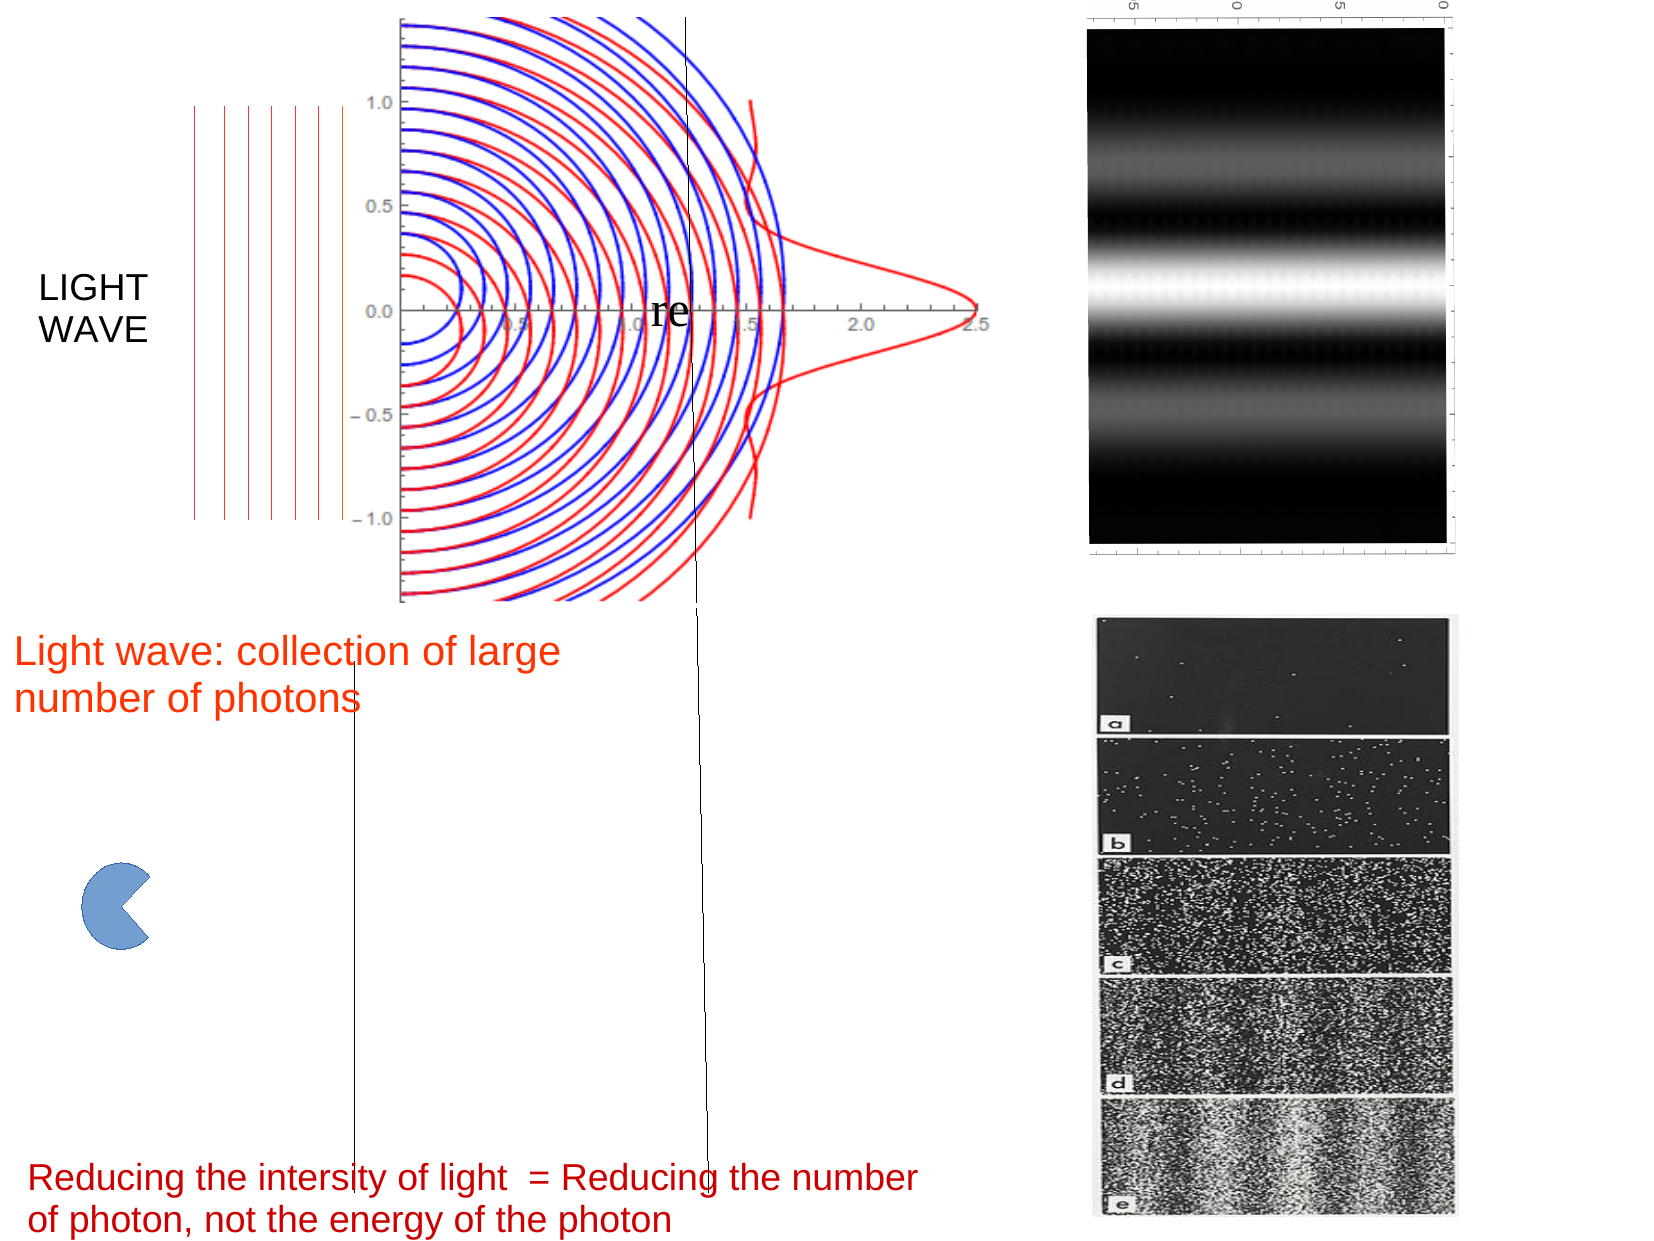

re
LIGHT
WAVE
Light wave: collection of large number of photons
Reducing the intersity of light = Reducing the number
of photon, not the energy of the photon